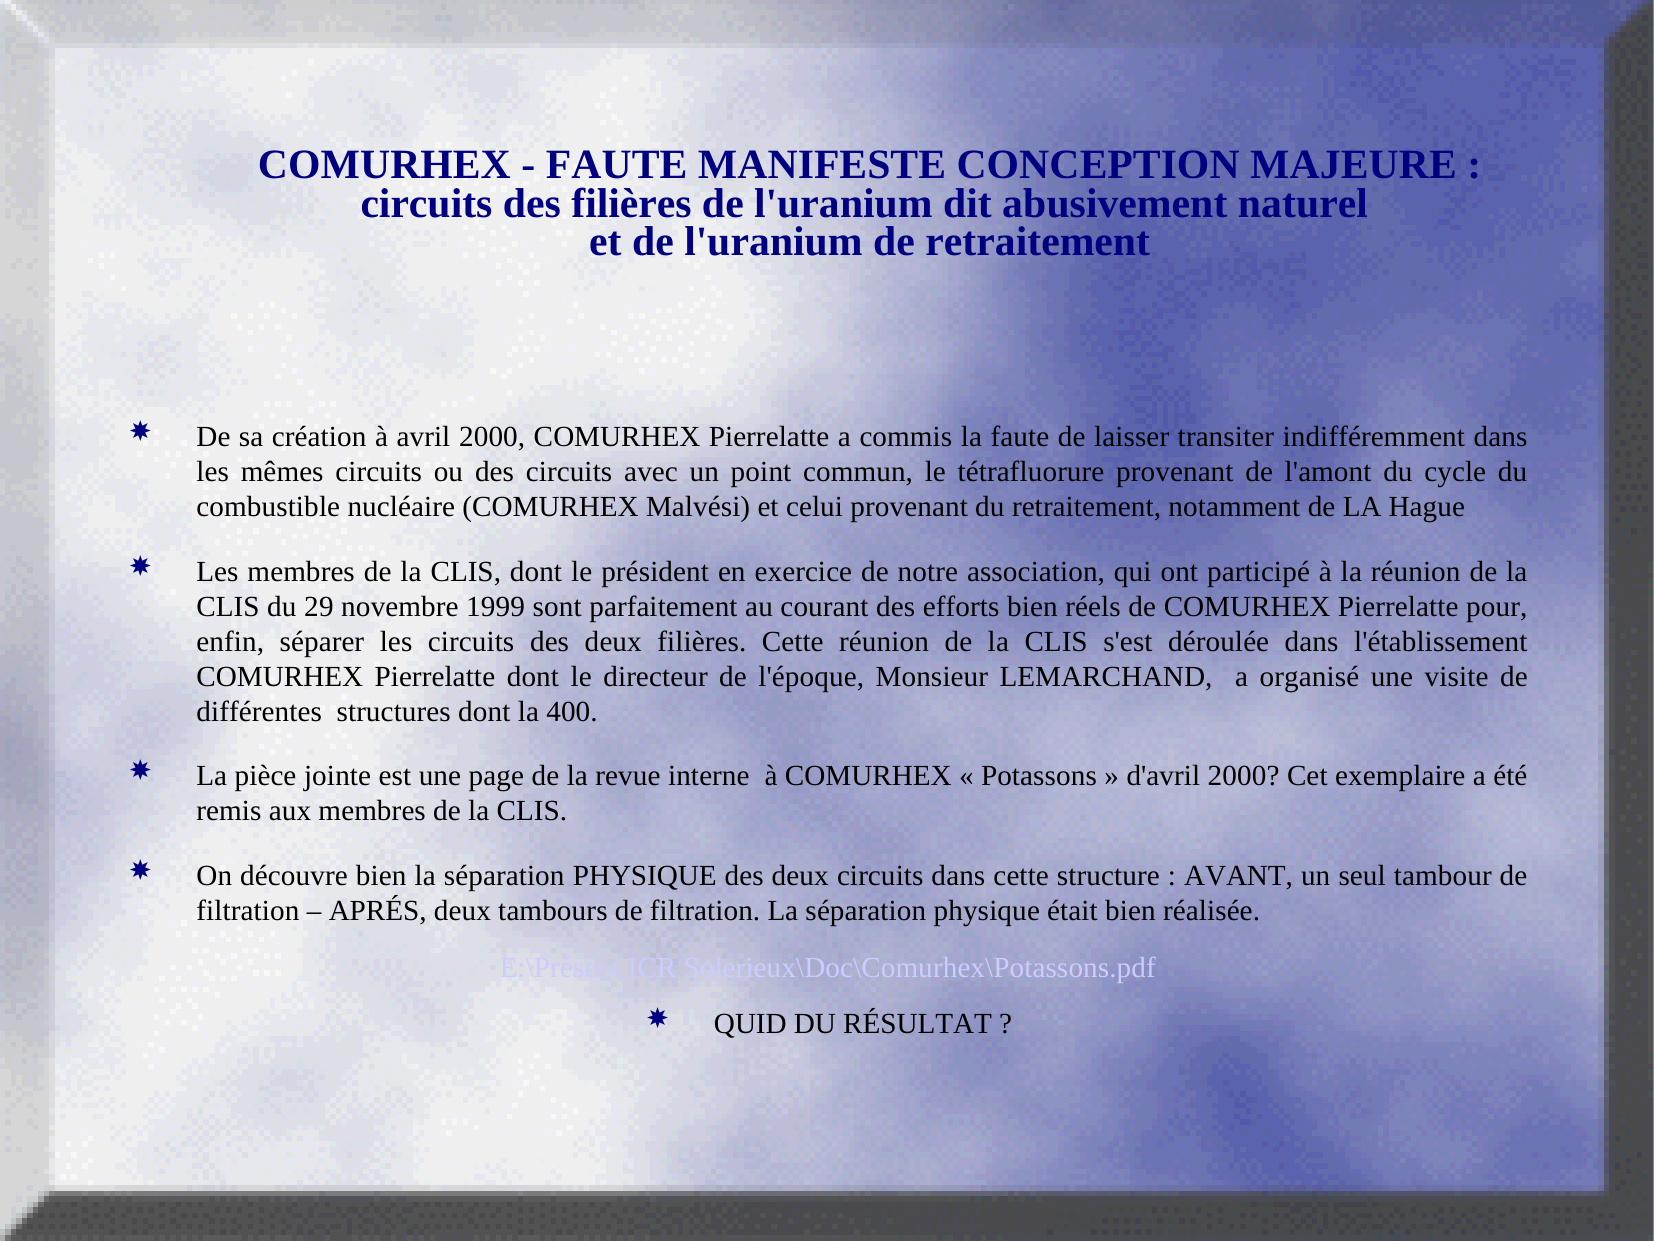

# COMURHEX - FAUTE MANIFESTE CONCEPTION MAJEURE : circuits des filières de l'uranium dit abusivement naturel et de l'uranium de retraitement
De sa création à avril 2000, COMURHEX Pierrelatte a commis la faute de laisser transiter indifféremment dans les mêmes circuits ou des circuits avec un point commun, le tétrafluorure provenant de l'amont du cycle du combustible nucléaire (COMURHEX Malvési) et celui provenant du retraitement, notamment de LA Hague
Les membres de la CLIS, dont le président en exercice de notre association, qui ont participé à la réunion de la CLIS du 29 novembre 1999 sont parfaitement au courant des efforts bien réels de COMURHEX Pierrelatte pour, enfin, séparer les circuits des deux filières. Cette réunion de la CLIS s'est déroulée dans l'établissement COMURHEX Pierrelatte dont le directeur de l'époque, Monsieur LEMARCHAND, a organisé une visite de différentes structures dont la 400.
La pièce jointe est une page de la revue interne à COMURHEX « Potassons » d'avril 2000? Cet exemplaire a été remis aux membres de la CLIS.
On découvre bien la séparation PHYSIQUE des deux circuits dans cette structure : AVANT, un seul tambour de filtration – APRÉS, deux tambours de filtration. La séparation physique était bien réalisée.
E:\Présent ICR Solerieux\Doc\Comurhex\Potassons.pdf
QUID DU RÉSULTAT ?